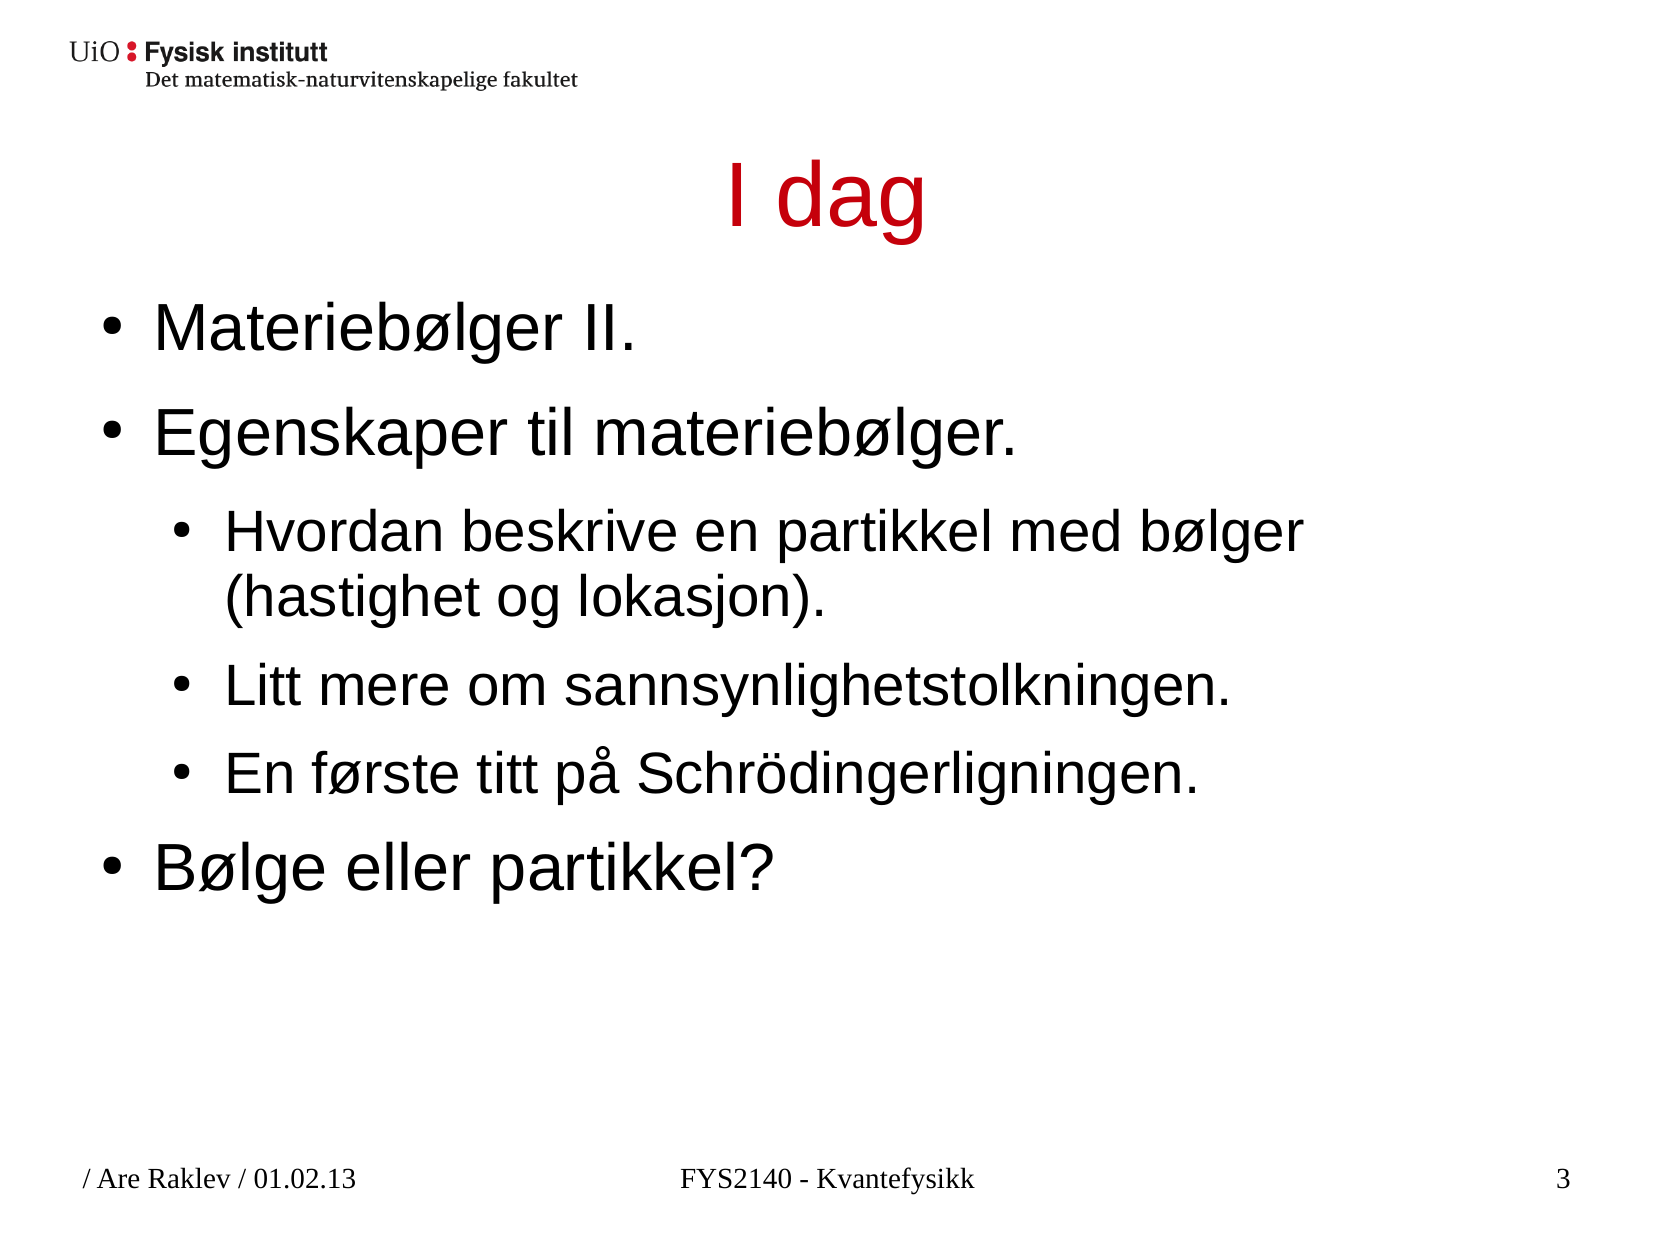

# I dag
Materiebølger II.
Egenskaper til materiebølger.
Hvordan beskrive en partikkel med bølger
(hastighet og lokasjon).
Litt mere om sannsynlighetstolkningen.
En første titt på Schrödingerligningen.
Bølge eller partikkel?
/ Are Raklev / 01.02.13
FYS2140 - Kvantefysikk
3